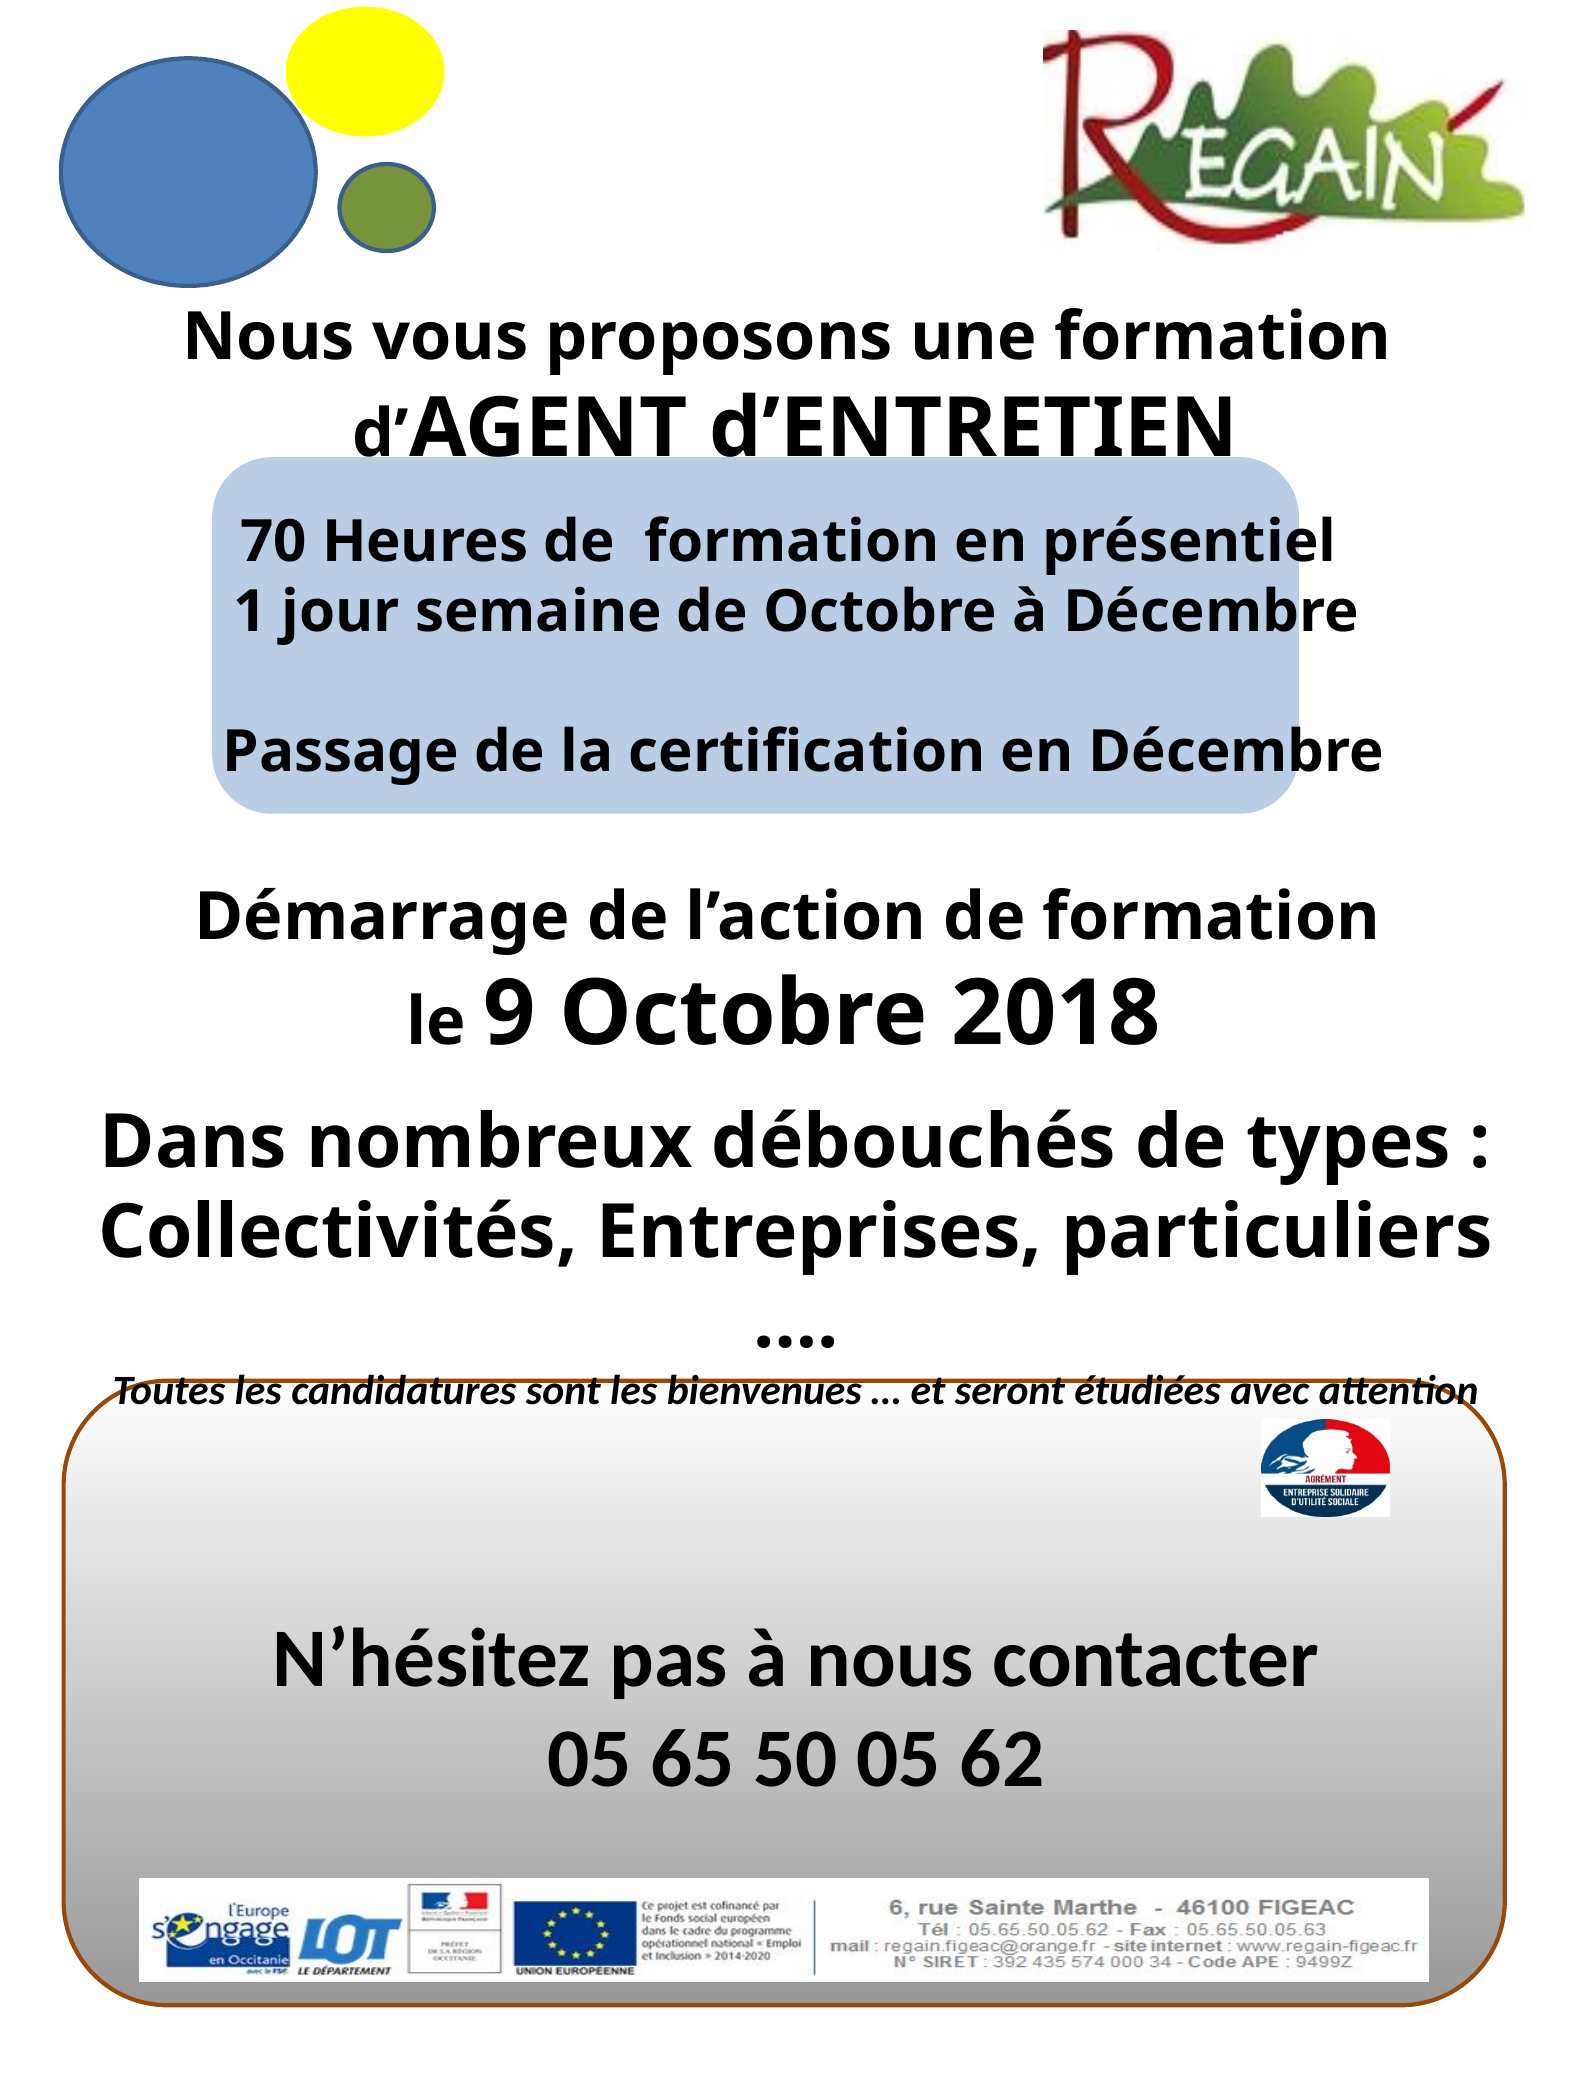

Nous vous proposons une formation
d’AGENT d’ENTRETIEN
70 Heures de formation en présentiel
1 jour semaine de Octobre à Décembre
 Passage de la certification en Décembre
Démarrage de l’action de formation
le 9 Octobre 2018
Dans nombreux débouchés de types : Collectivités, Entreprises, particuliers ….
Toutes les candidatures sont les bienvenues … et seront étudiées avec attention
N’hésitez pas à nous contacter
05 65 50 05 62
regain.cajarc@orange.fr